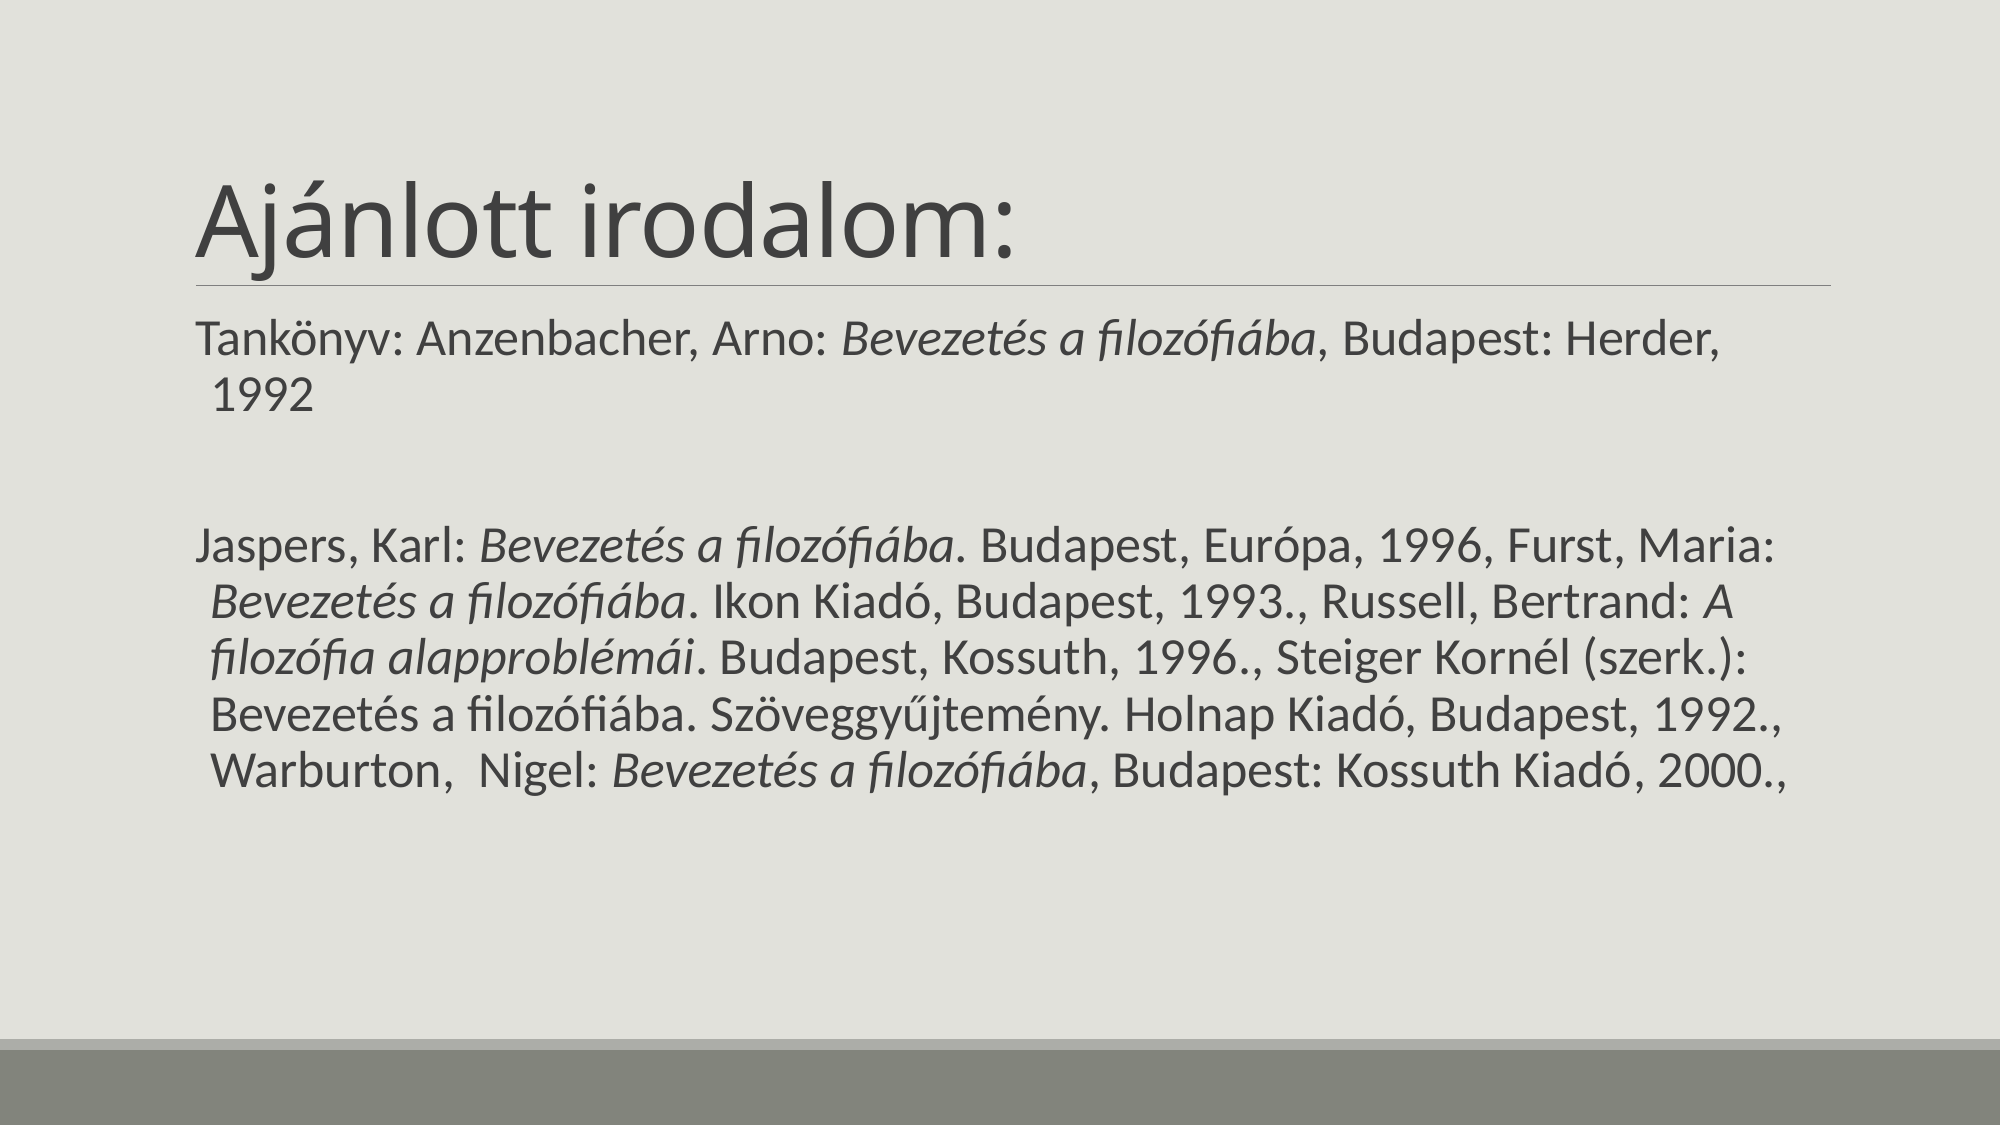

# Ajánlott irodalom:
Tankönyv: Anzenbacher, Arno: Bevezetés a filozófiába, Budapest: Herder, 1992
Jaspers, Karl: Bevezetés a filozófiába. Budapest, Európa, 1996, Furst, Maria: Bevezetés a filozófiába. Ikon Kiadó, Budapest, 1993., Russell, Bertrand: A filozófia alapproblémái. Budapest, Kossuth, 1996., Steiger Kornél (szerk.): Bevezetés a filozófiába. Szöveggyűjtemény. Holnap Kiadó, Budapest, 1992., Warburton, Nigel: Bevezetés a filozófiába, Budapest: Kossuth Kiadó, 2000.,